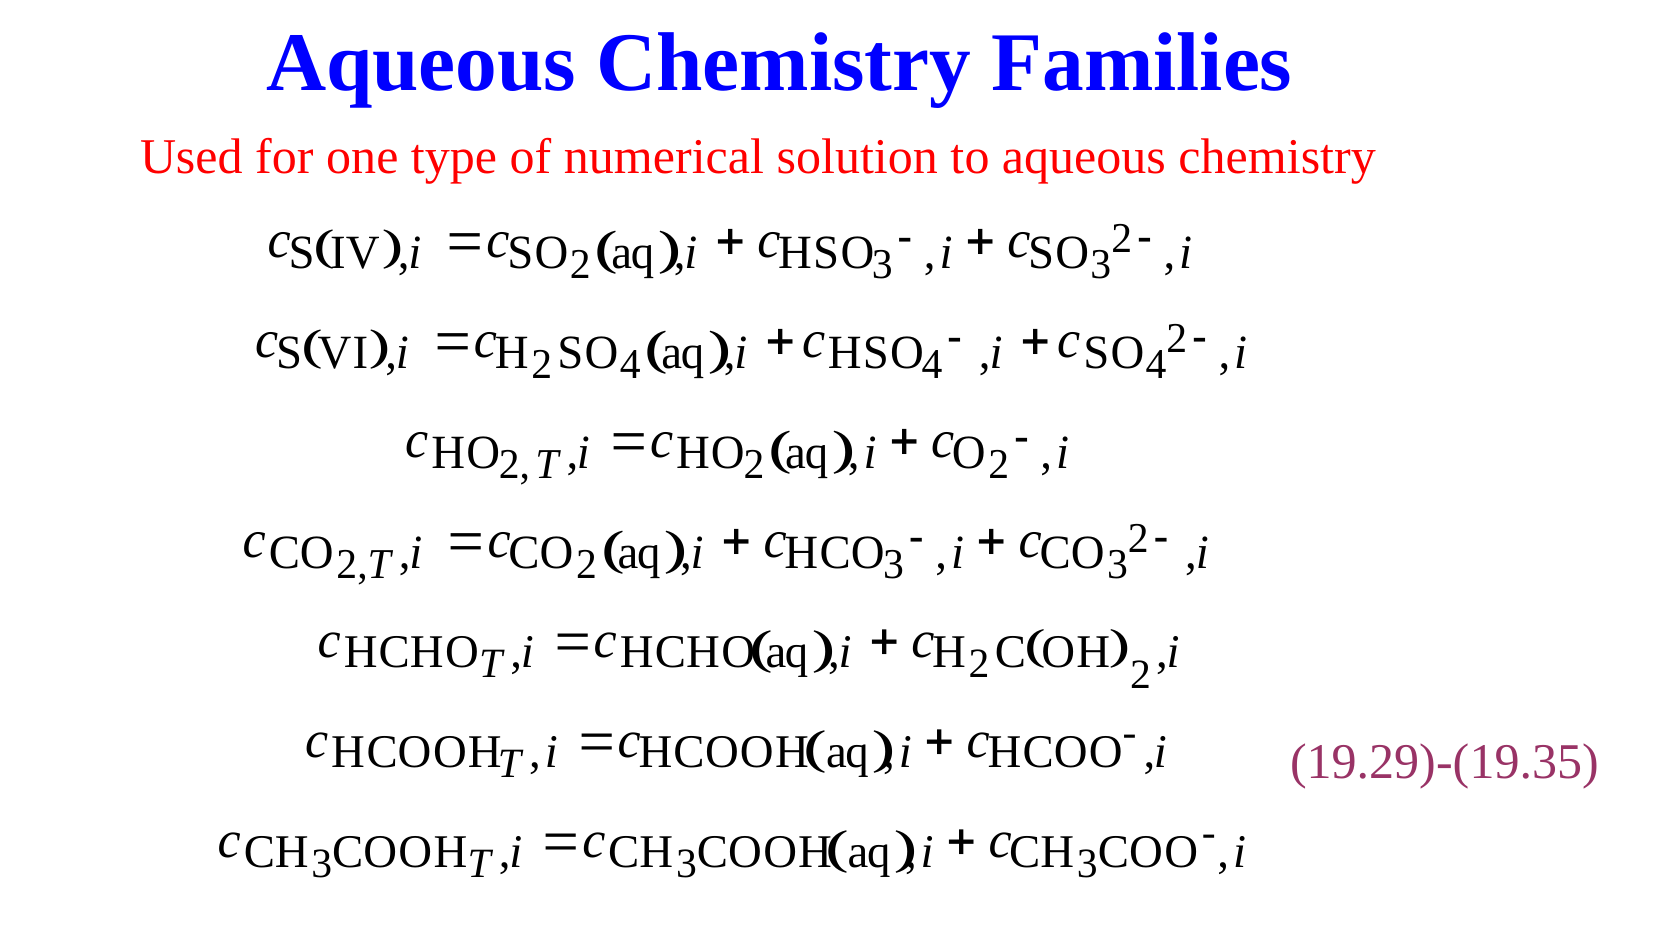

# Aqueous Chemistry Families
Used for one type of numerical solution to aqueous chemistry
(19.29)-(19.35)